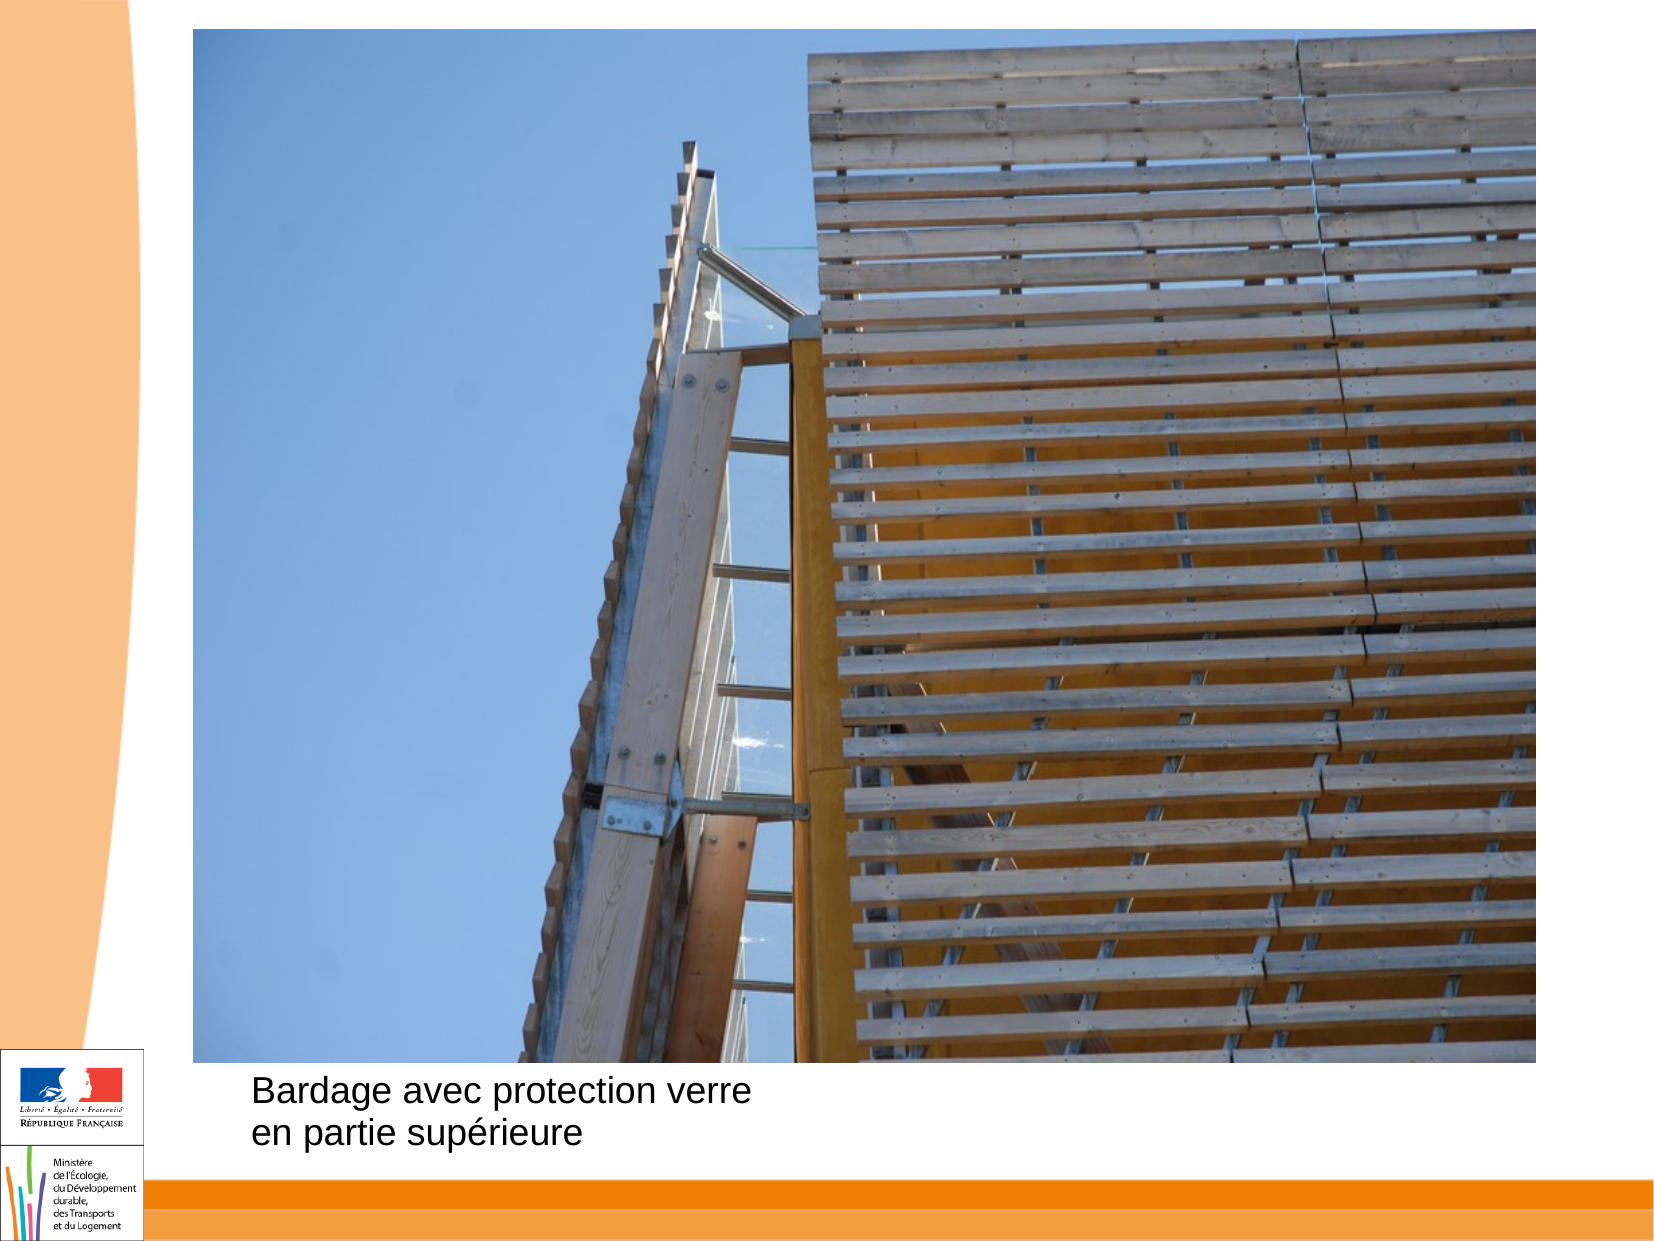

#
Bardage avec protection verre
en partie supérieure